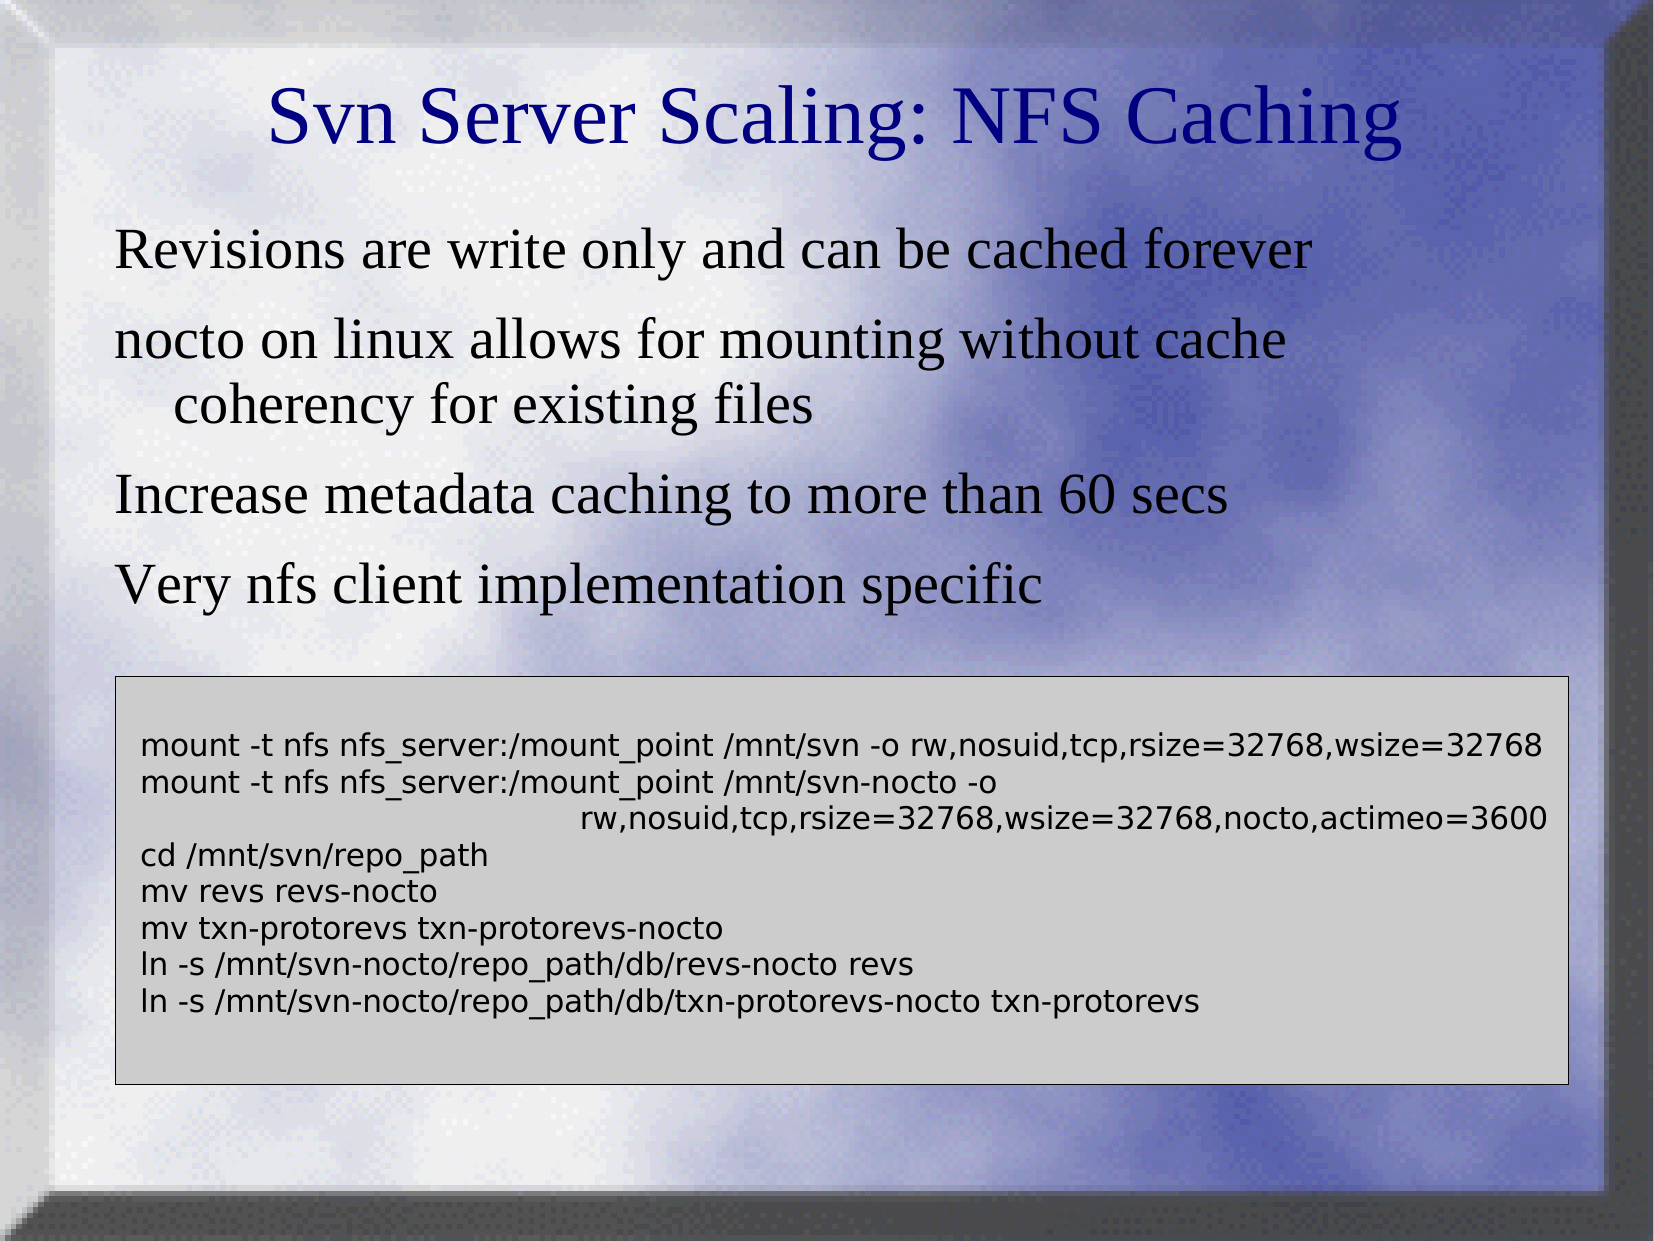

# Svn Server Scaling: NFS Caching
Revisions are write only and can be cached forever
nocto on linux allows for mounting without cache coherency for existing files
Increase metadata caching to more than 60 secs
Very nfs client implementation specific
 mount -t nfs nfs_server:/mount_point /mnt/svn -o rw,nosuid,tcp,rsize=32768,wsize=32768
 mount -t nfs nfs_server:/mount_point /mnt/svn-nocto -o
 rw,nosuid,tcp,rsize=32768,wsize=32768,nocto,actimeo=3600
 cd /mnt/svn/repo_path
 mv revs revs-nocto
 mv txn-protorevs txn-protorevs-nocto
 ln -s /mnt/svn-nocto/repo_path/db/revs-nocto revs
 ln -s /mnt/svn-nocto/repo_path/db/txn-protorevs-nocto txn-protorevs